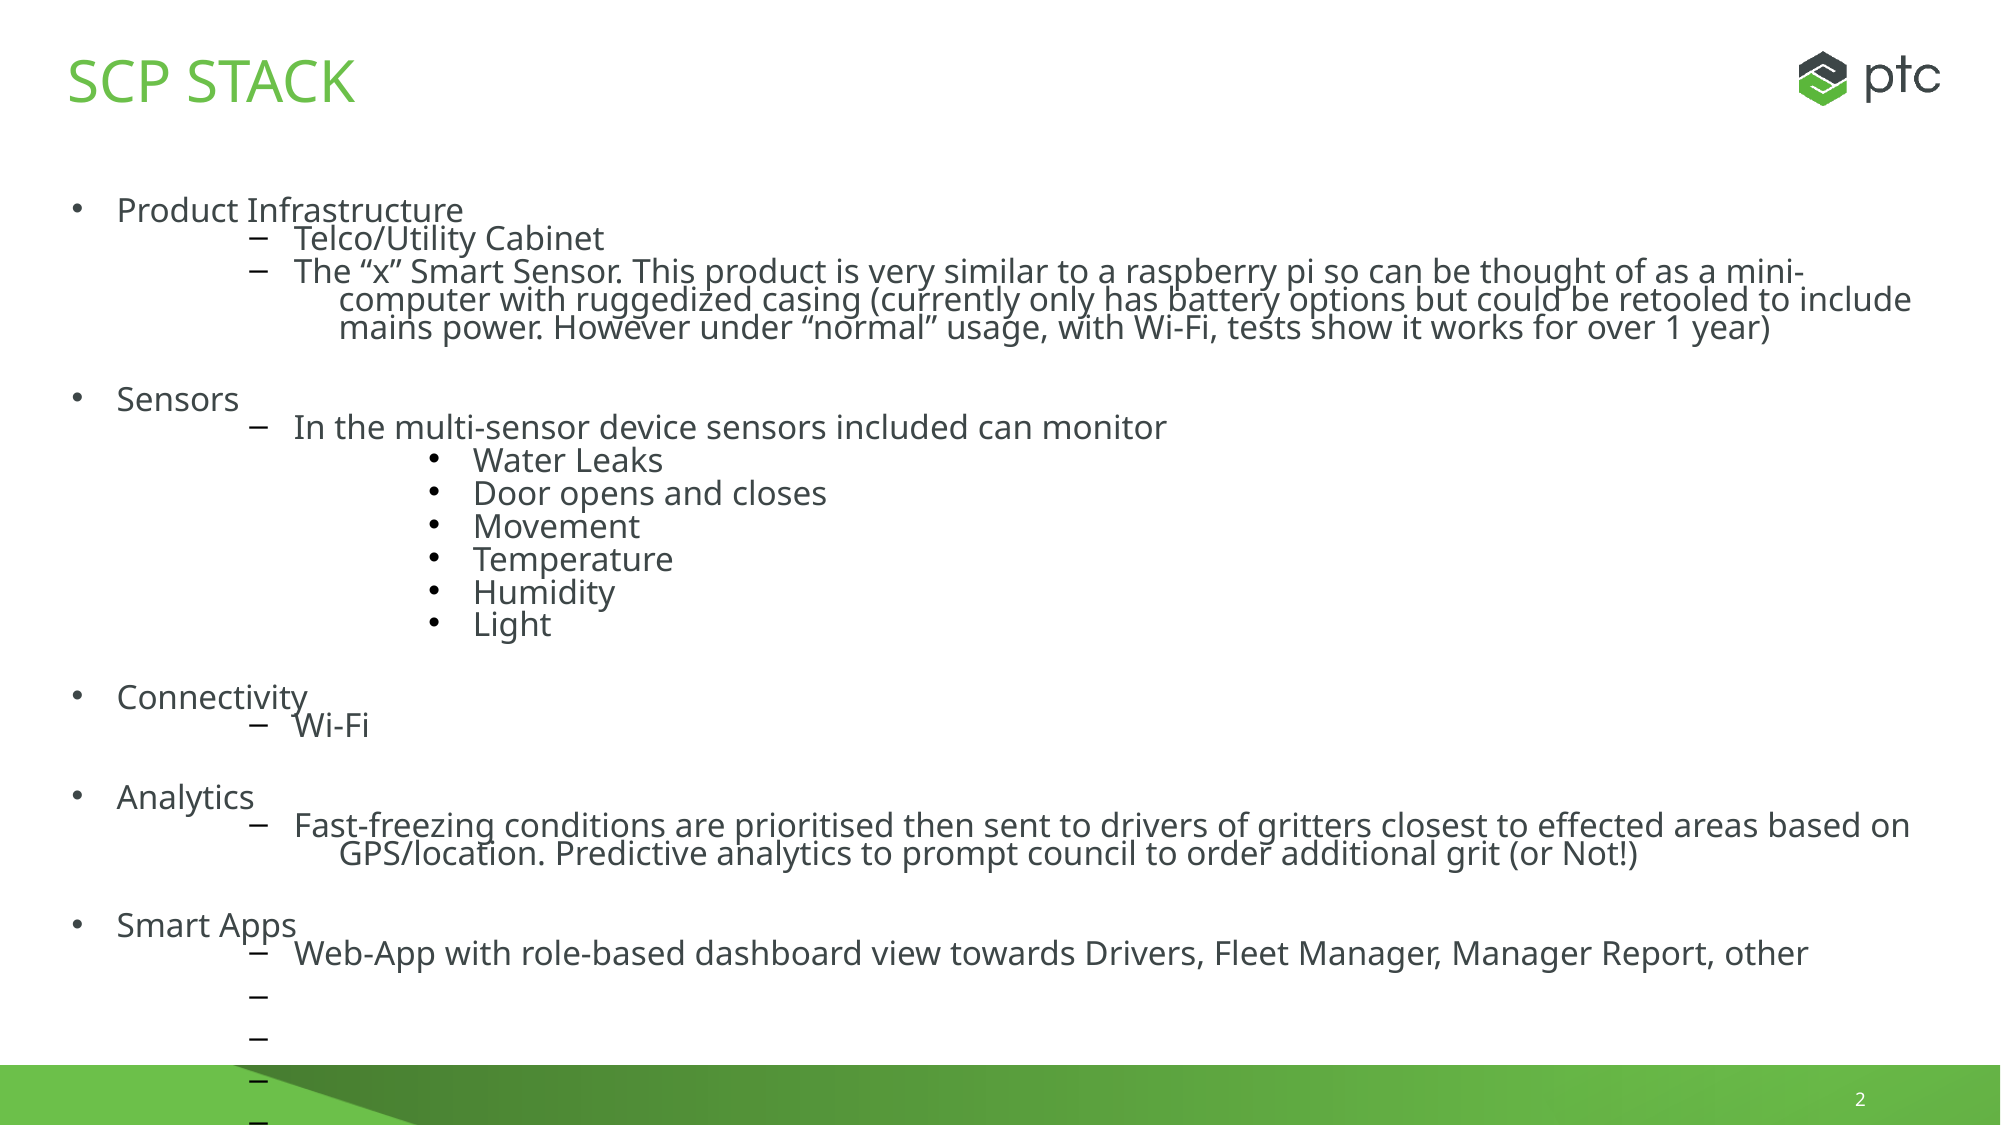

SCP Stack
# Product Infrastructure
Telco/Utility Cabinet
The “x” Smart Sensor. This product is very similar to a raspberry pi so can be thought of as a mini-computer with ruggedized casing (currently only has battery options but could be retooled to include mains power. However under “normal” usage, with Wi-Fi, tests show it works for over 1 year)
Sensors
In the multi-sensor device sensors included can monitor
Water Leaks
Door opens and closes
Movement
Temperature
Humidity
Light
Connectivity
Wi-Fi
Analytics
Fast-freezing conditions are prioritised then sent to drivers of gritters closest to effected areas based on GPS/location. Predictive analytics to prompt council to order additional grit (or Not!)
Smart Apps
Web-App with role-based dashboard view towards Drivers, Fleet Manager, Manager Report, other